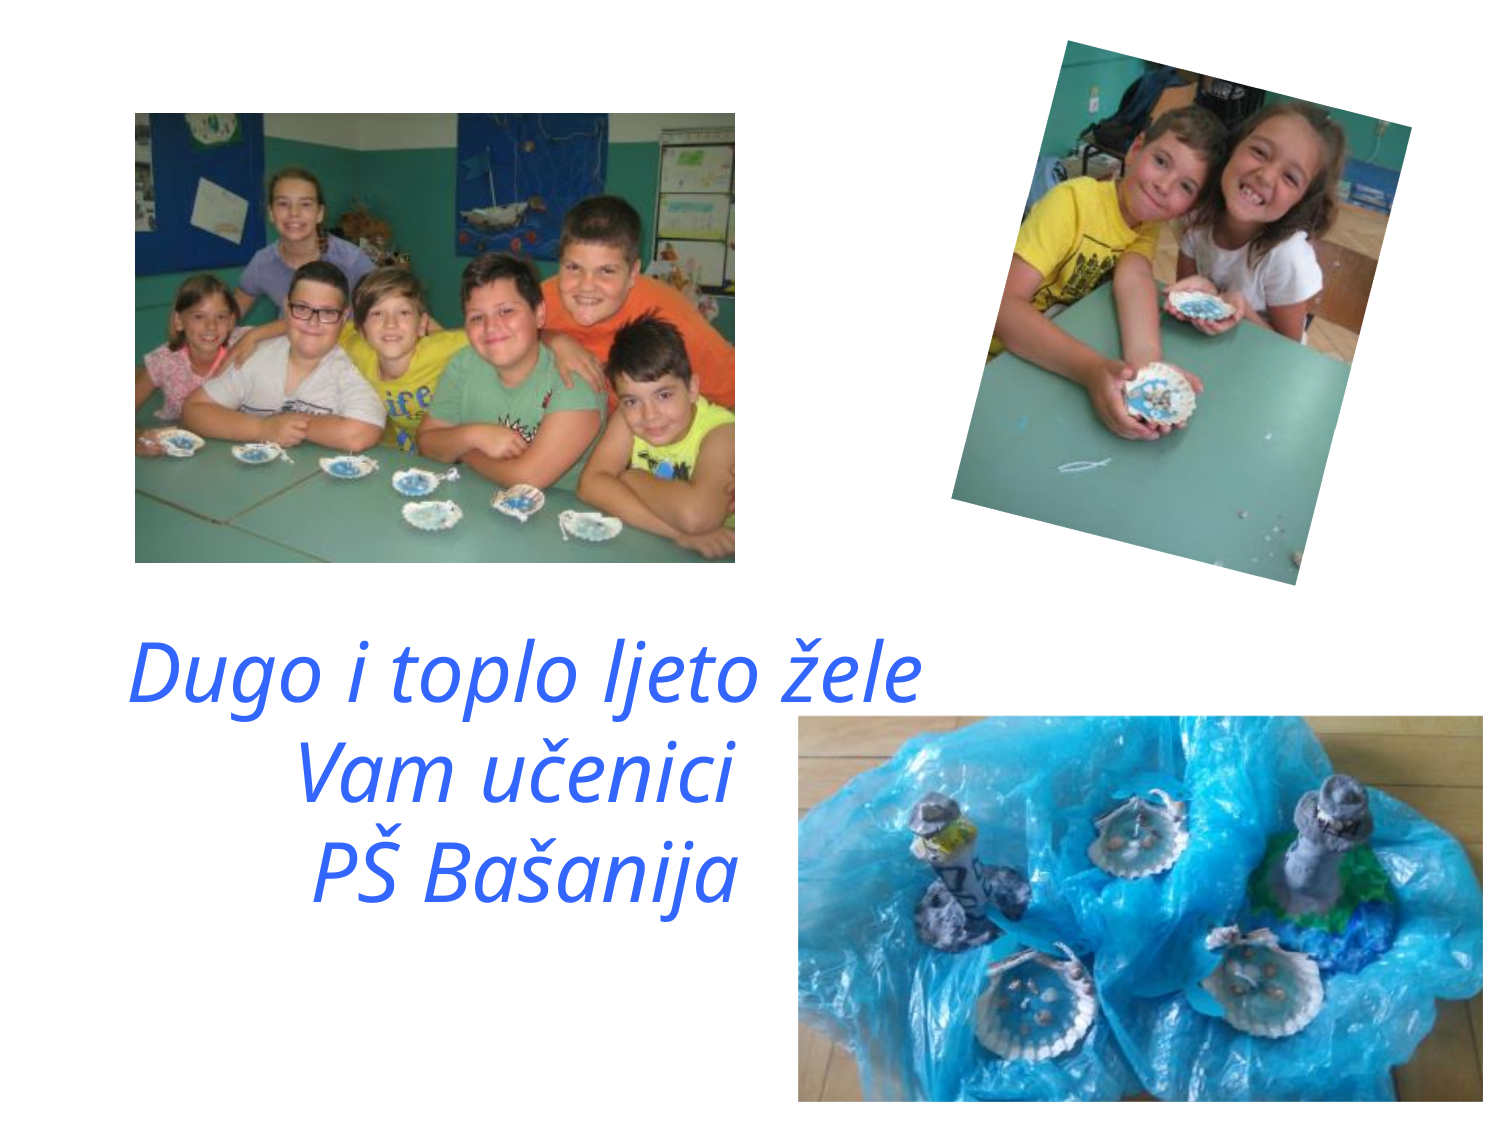

# Dugo i toplo ljeto žele Vam učenici PŠ Bašanija